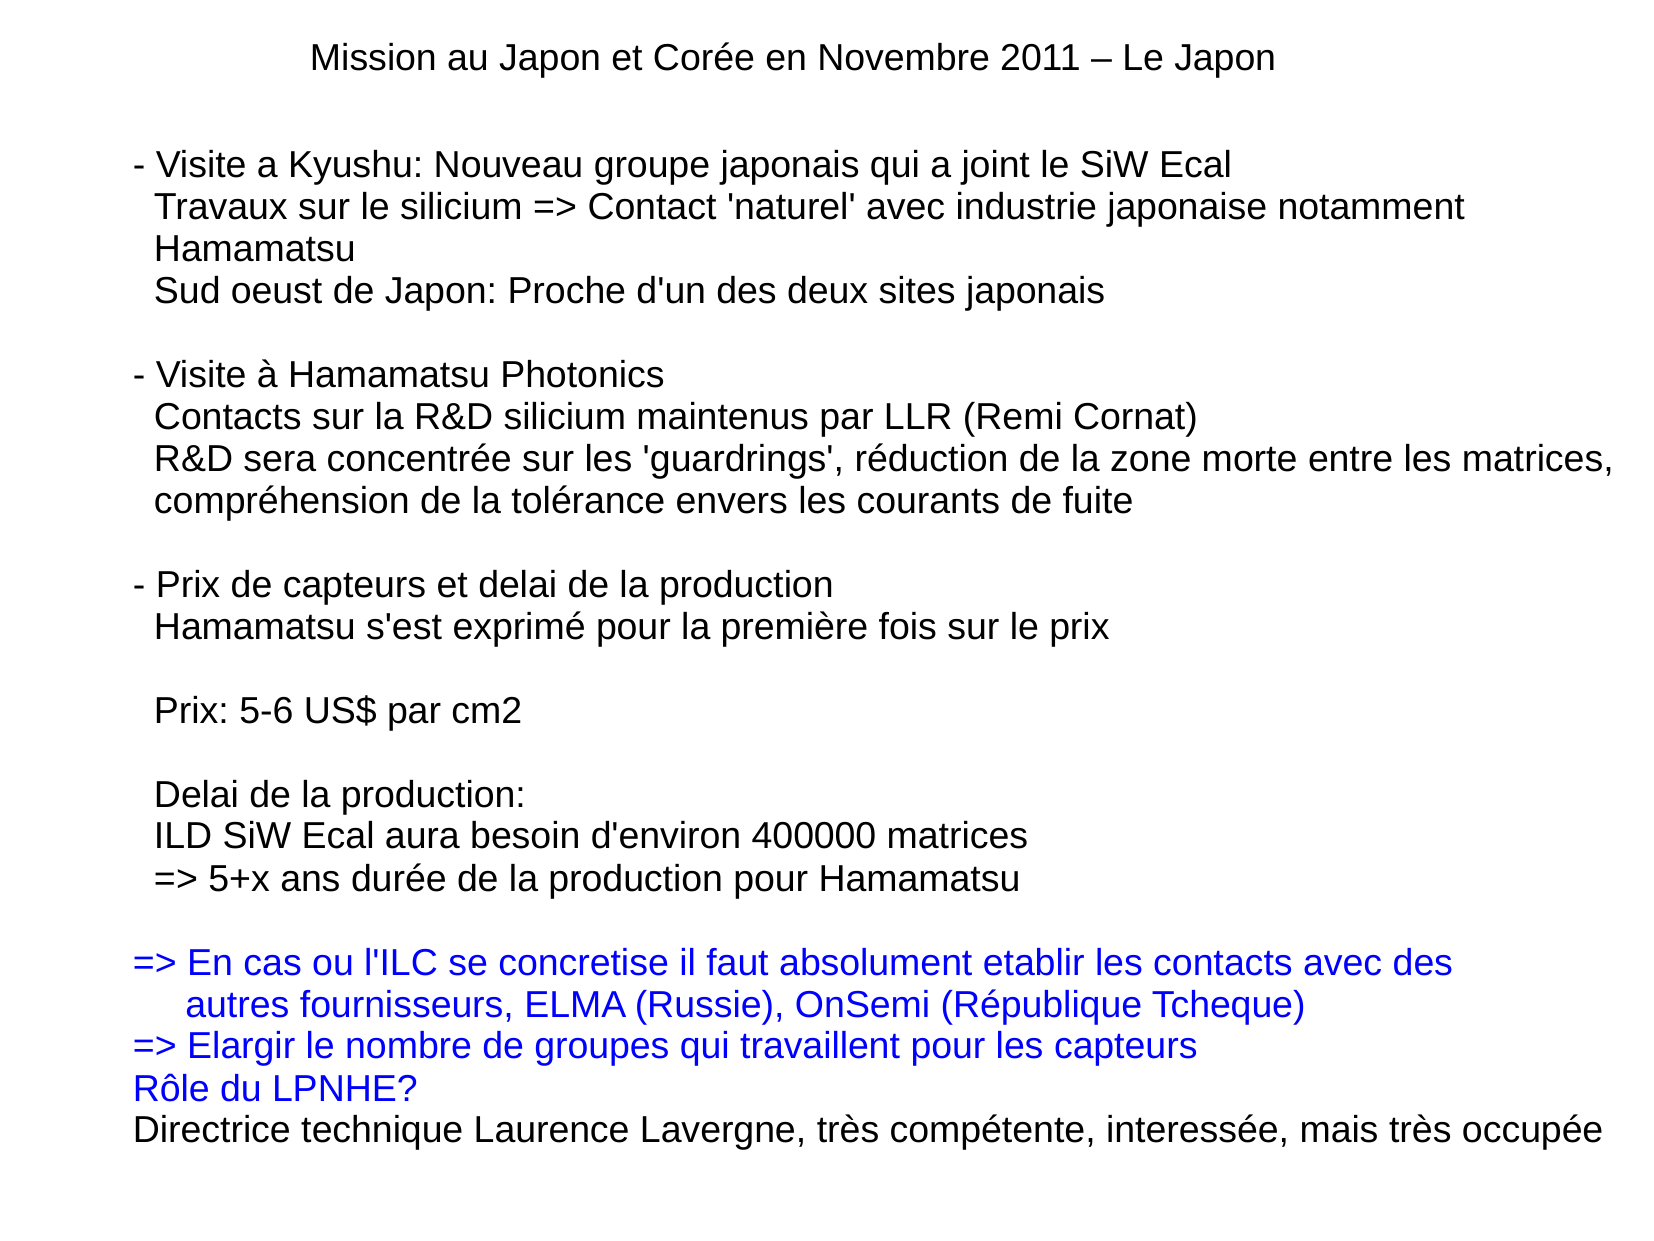

Mission au Japon et Corée en Novembre 2011 – Le Japon
- Visite a Kyushu: Nouveau groupe japonais qui a joint le SiW Ecal
 Travaux sur le silicium => Contact 'naturel' avec industrie japonaise notamment
 Hamamatsu
 Sud oeust de Japon: Proche d'un des deux sites japonais
- Visite à Hamamatsu Photonics
 Contacts sur la R&D silicium maintenus par LLR (Remi Cornat)
 R&D sera concentrée sur les 'guardrings', réduction de la zone morte entre les matrices,
 compréhension de la tolérance envers les courants de fuite
- Prix de capteurs et delai de la production
 Hamamatsu s'est exprimé pour la première fois sur le prix
 Prix: 5-6 US$ par cm2
 Delai de la production:
 ILD SiW Ecal aura besoin d'environ 400000 matrices
 => 5+x ans durée de la production pour Hamamatsu
=> En cas ou l'ILC se concretise il faut absolument etablir les contacts avec des
 autres fournisseurs, ELMA (Russie), OnSemi (République Tcheque)
=> Elargir le nombre de groupes qui travaillent pour les capteurs
Rôle du LPNHE?
Directrice technique Laurence Lavergne, très compétente, interessée, mais très occupée